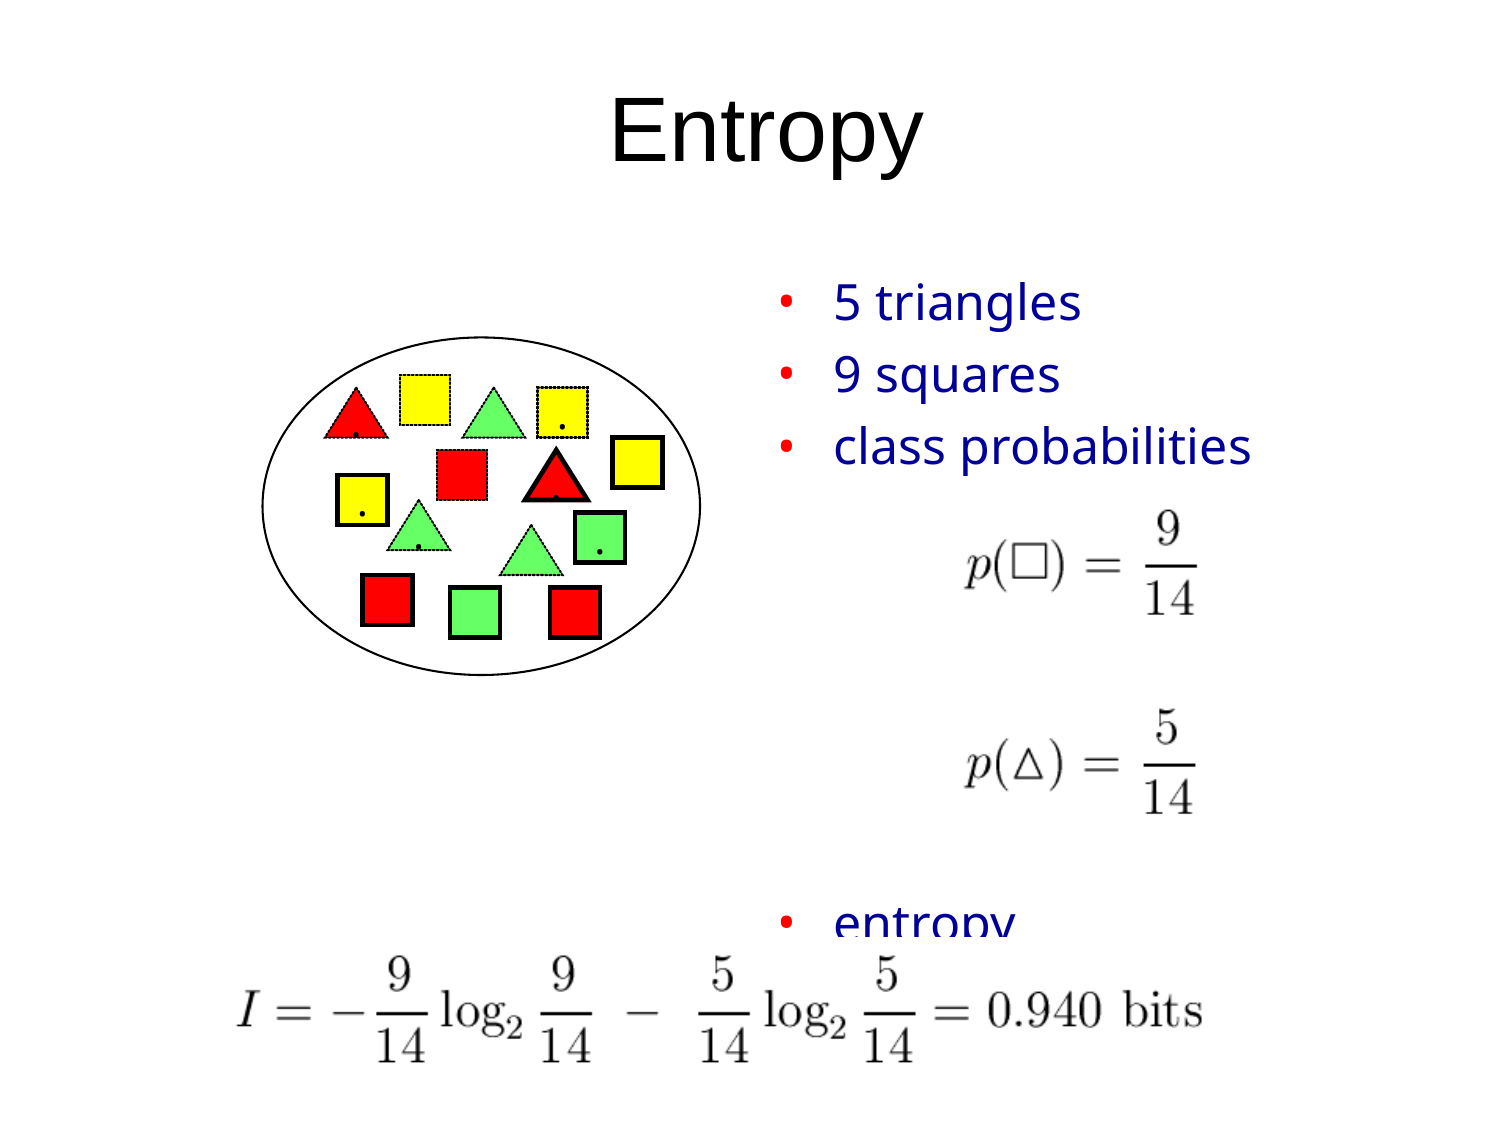

# Entropy
5 triangles
9 squares
class probabilities
entropy
.
.
.
.
.
.